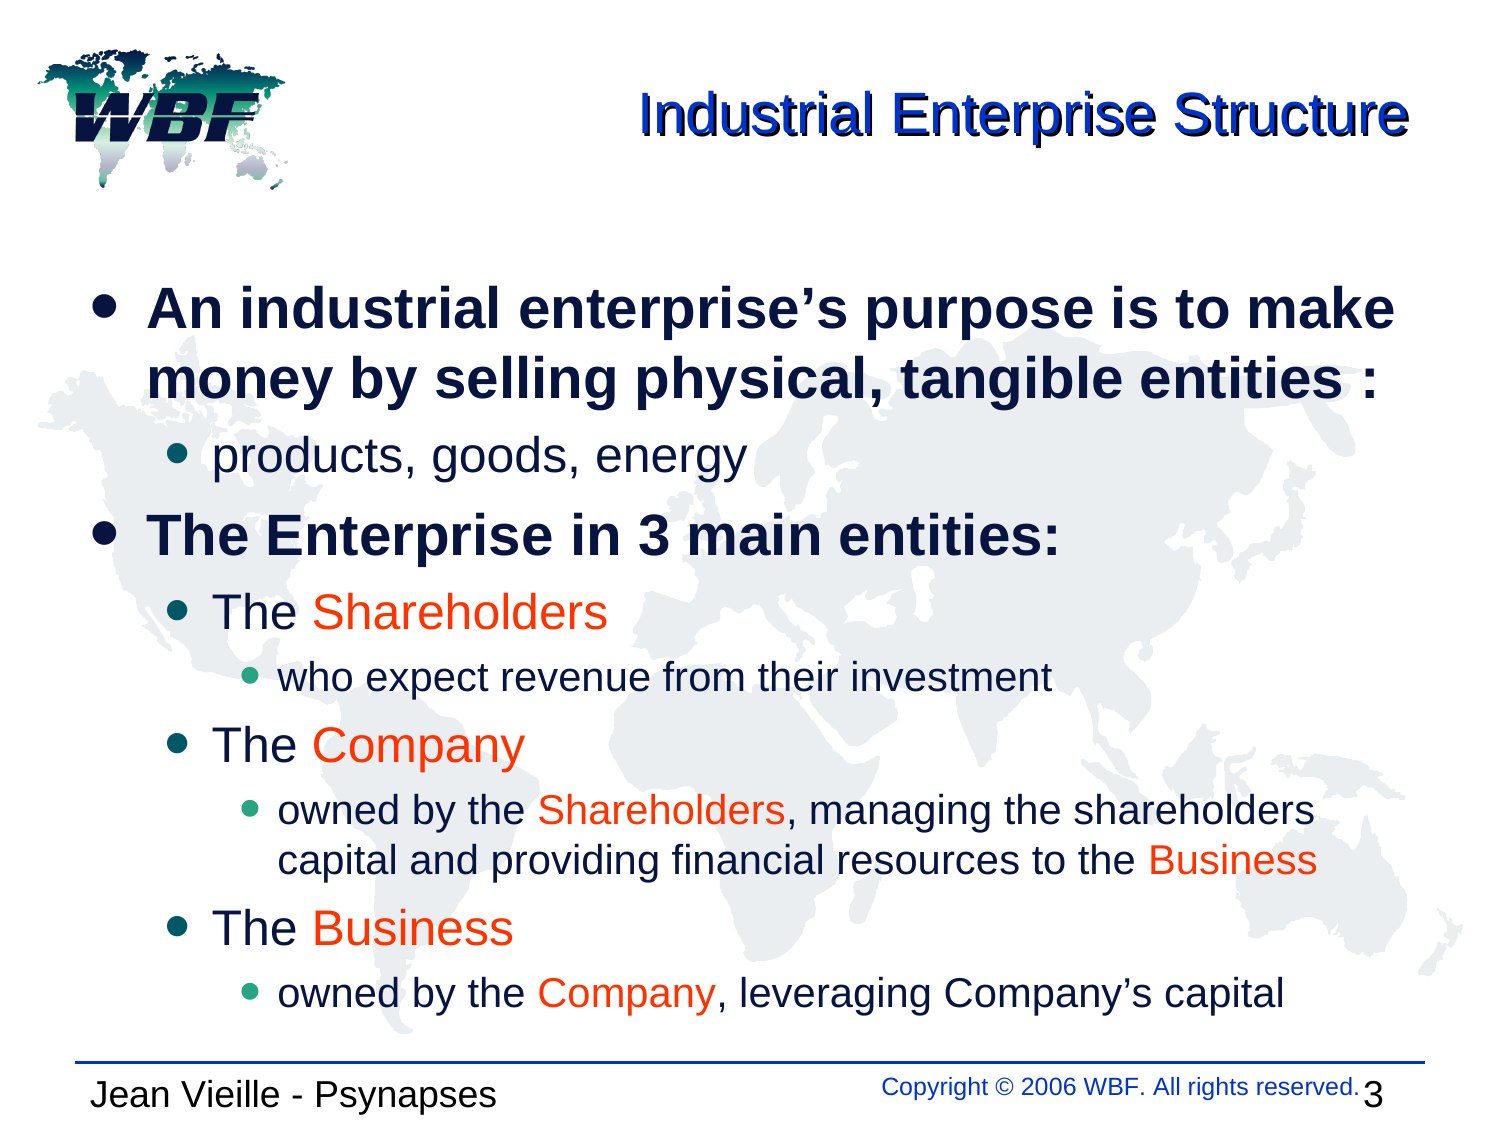

# Industrial Enterprise Structure
An industrial enterprise’s purpose is to make money by selling physical, tangible entities :
products, goods, energy
The Enterprise in 3 main entities:
The Shareholders
who expect revenue from their investment
The Company
owned by the Shareholders, managing the shareholders capital and providing financial resources to the Business
The Business
owned by the Company, leveraging Company’s capital
Jean Vieille - Psynapses
3